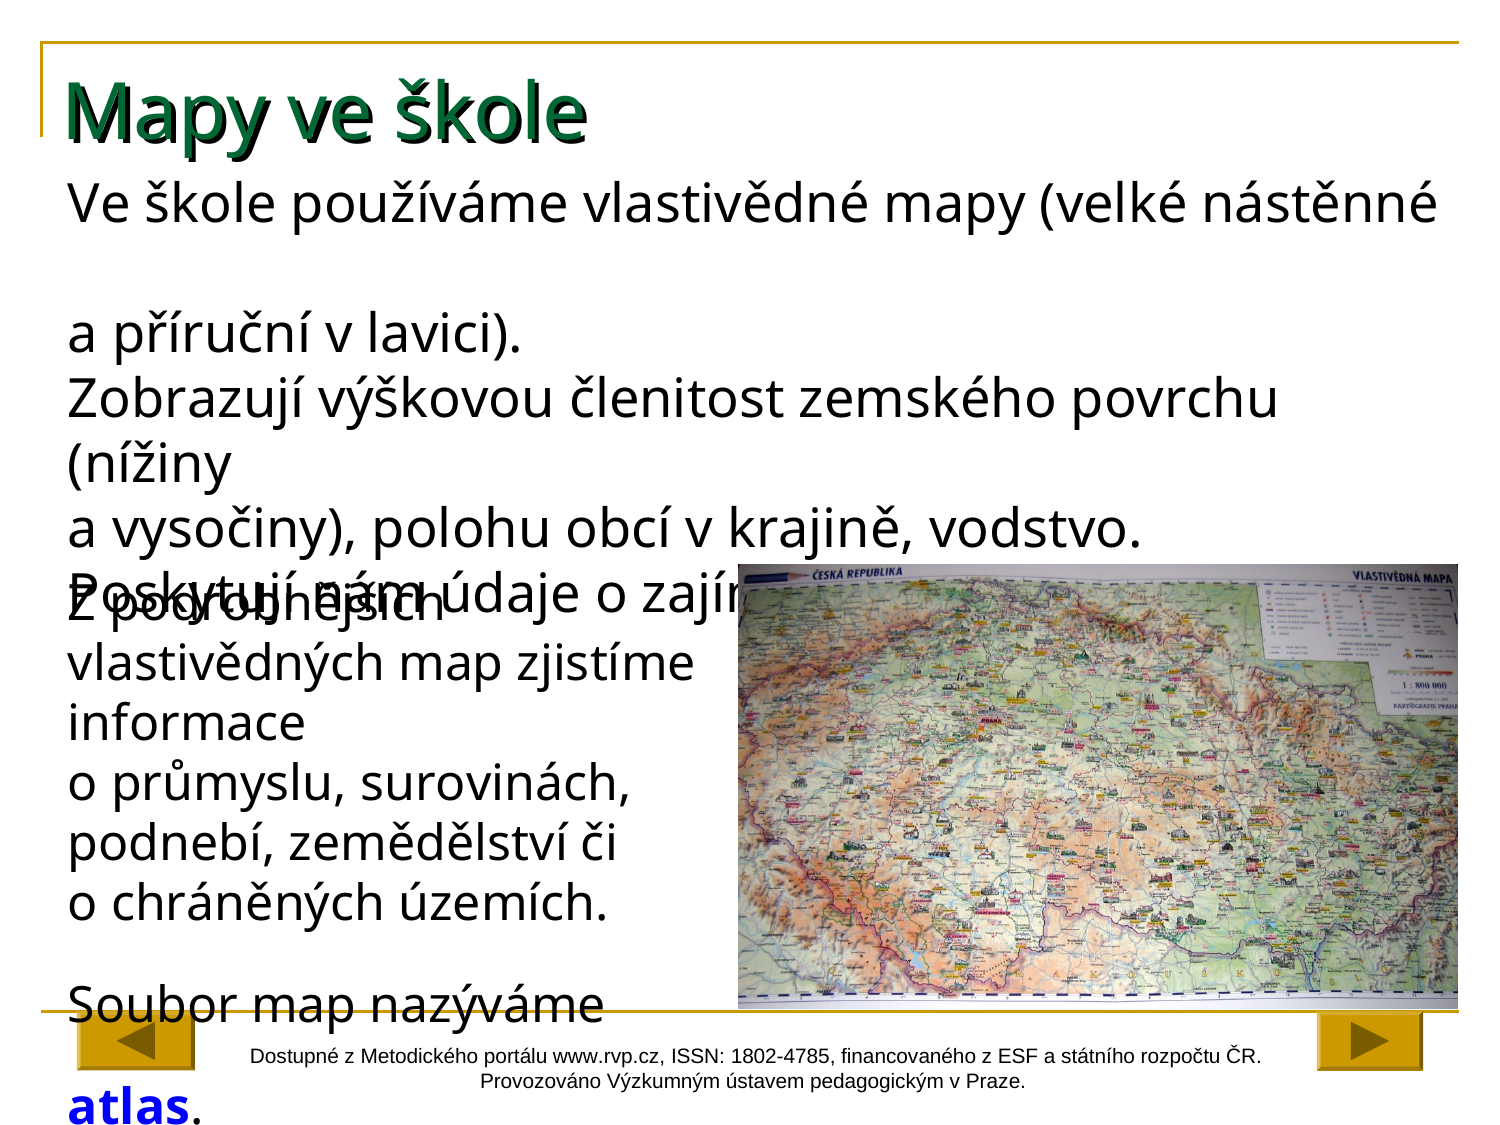

# Mapy ve škole
Ve škole používáme vlastivědné mapy (velké nástěnné
a příruční v lavici).
Zobrazují výškovou členitost zemského povrchu (nížiny
a vysočiny), polohu obcí v krajině, vodstvo.
Poskytují nám údaje o zajímavostech a památkách.
Z podrobnějších vlastivědných map zjistíme informace
o průmyslu, surovinách, podnebí, zemědělství či
o chráněných územích.
Soubor map nazýváme atlas.